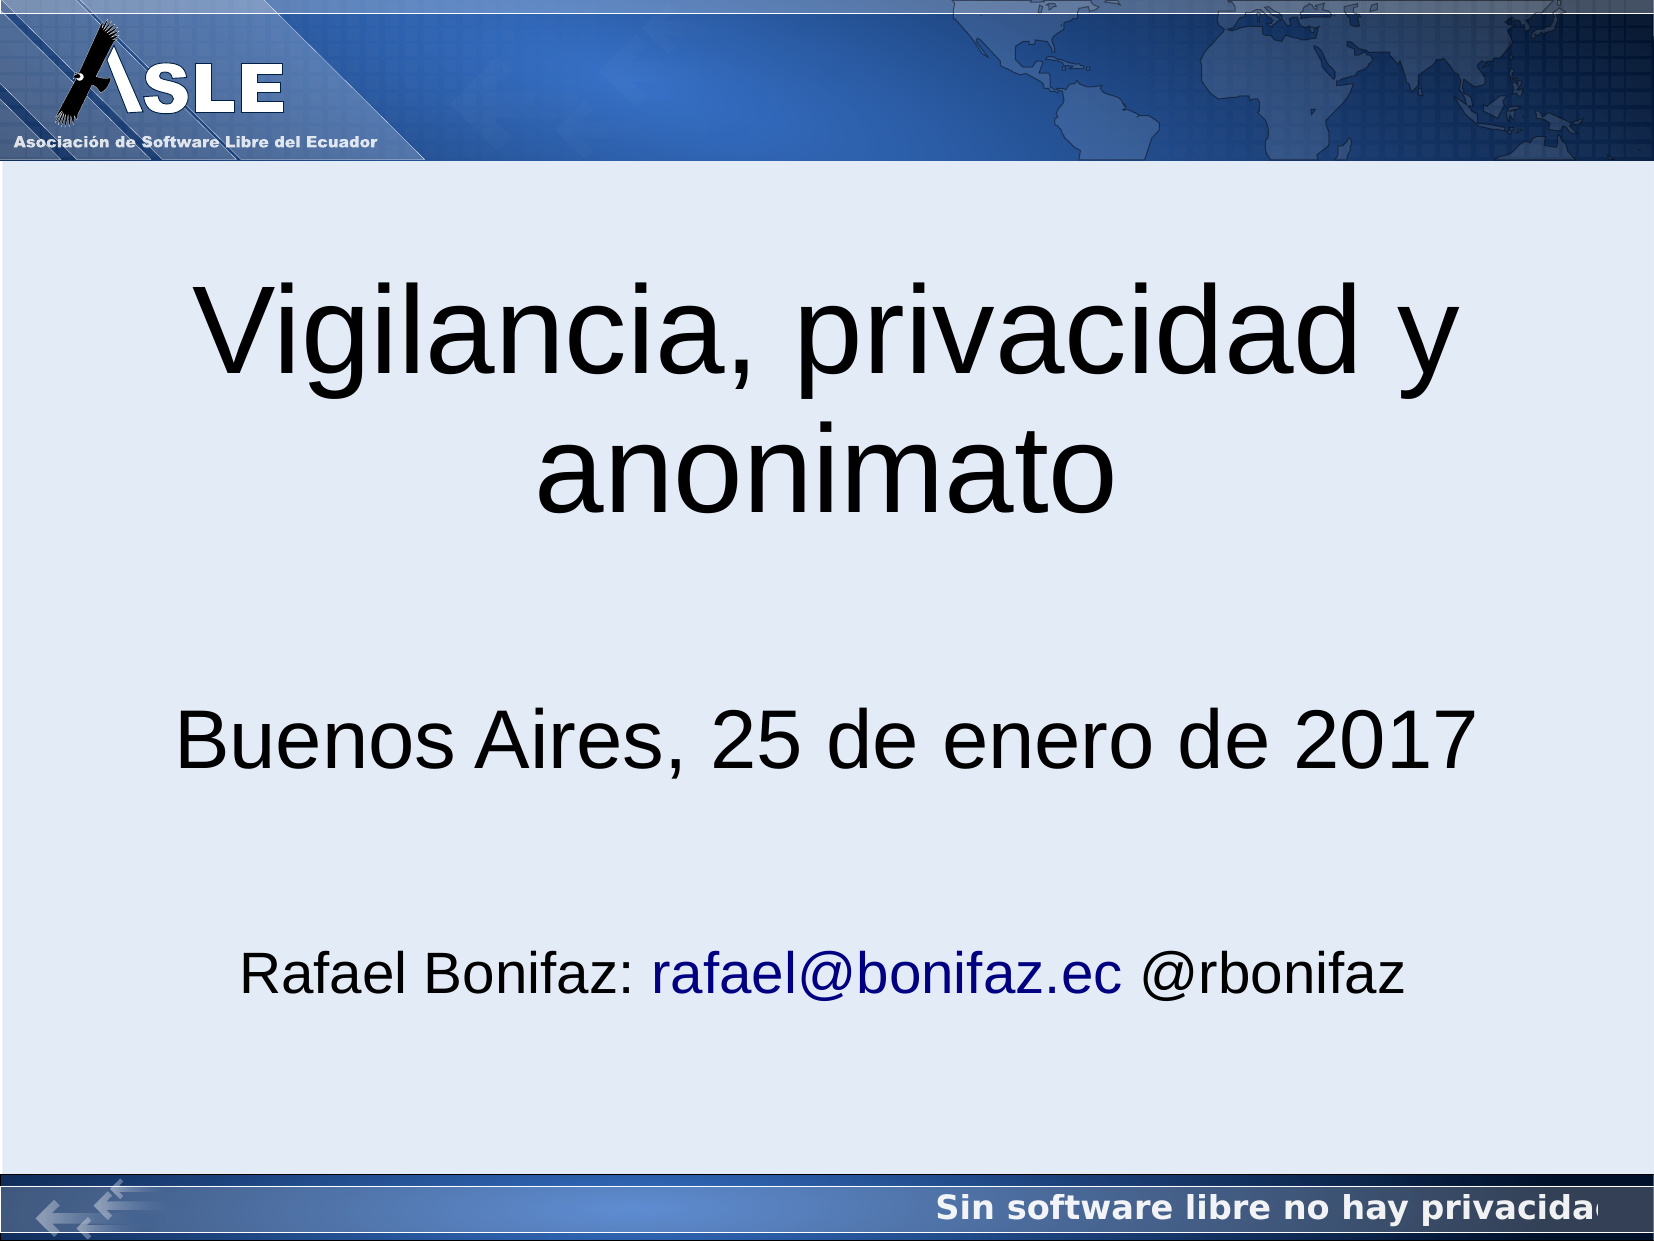

# Vigilancia, privacidad y anonimato
Buenos Aires, 25 de enero de 2017
Rafael Bonifaz: rafael@bonifaz.ec @rbonifaz